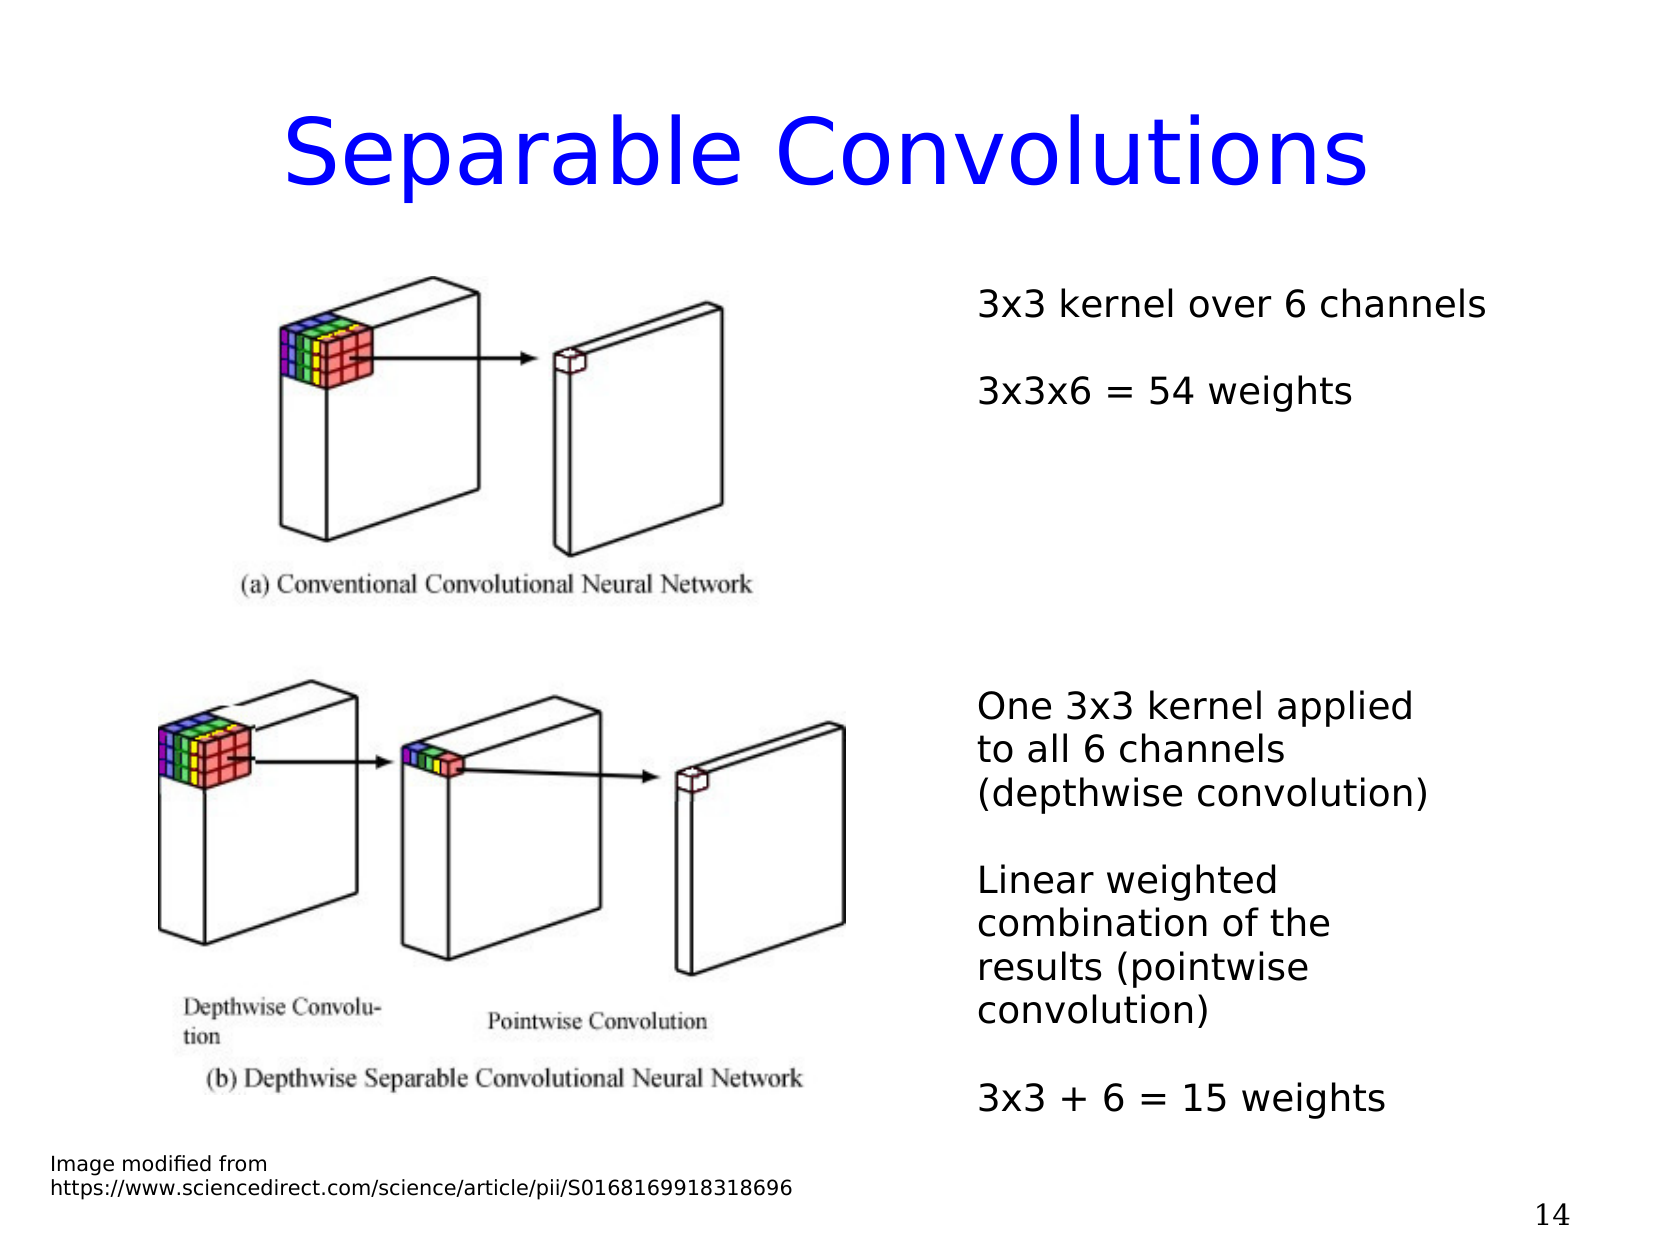

# Separable Convolutions
3x3 kernel over 6 channels
3x3x6 = 54 weights
One 3x3 kernel applied to all 6 channels (depthwise convolution)
Linear weighted combination of the results (pointwise convolution)
3x3 + 6 = 15 weights
Image modified from https://www.sciencedirect.com/science/article/pii/S0168169918318696
14